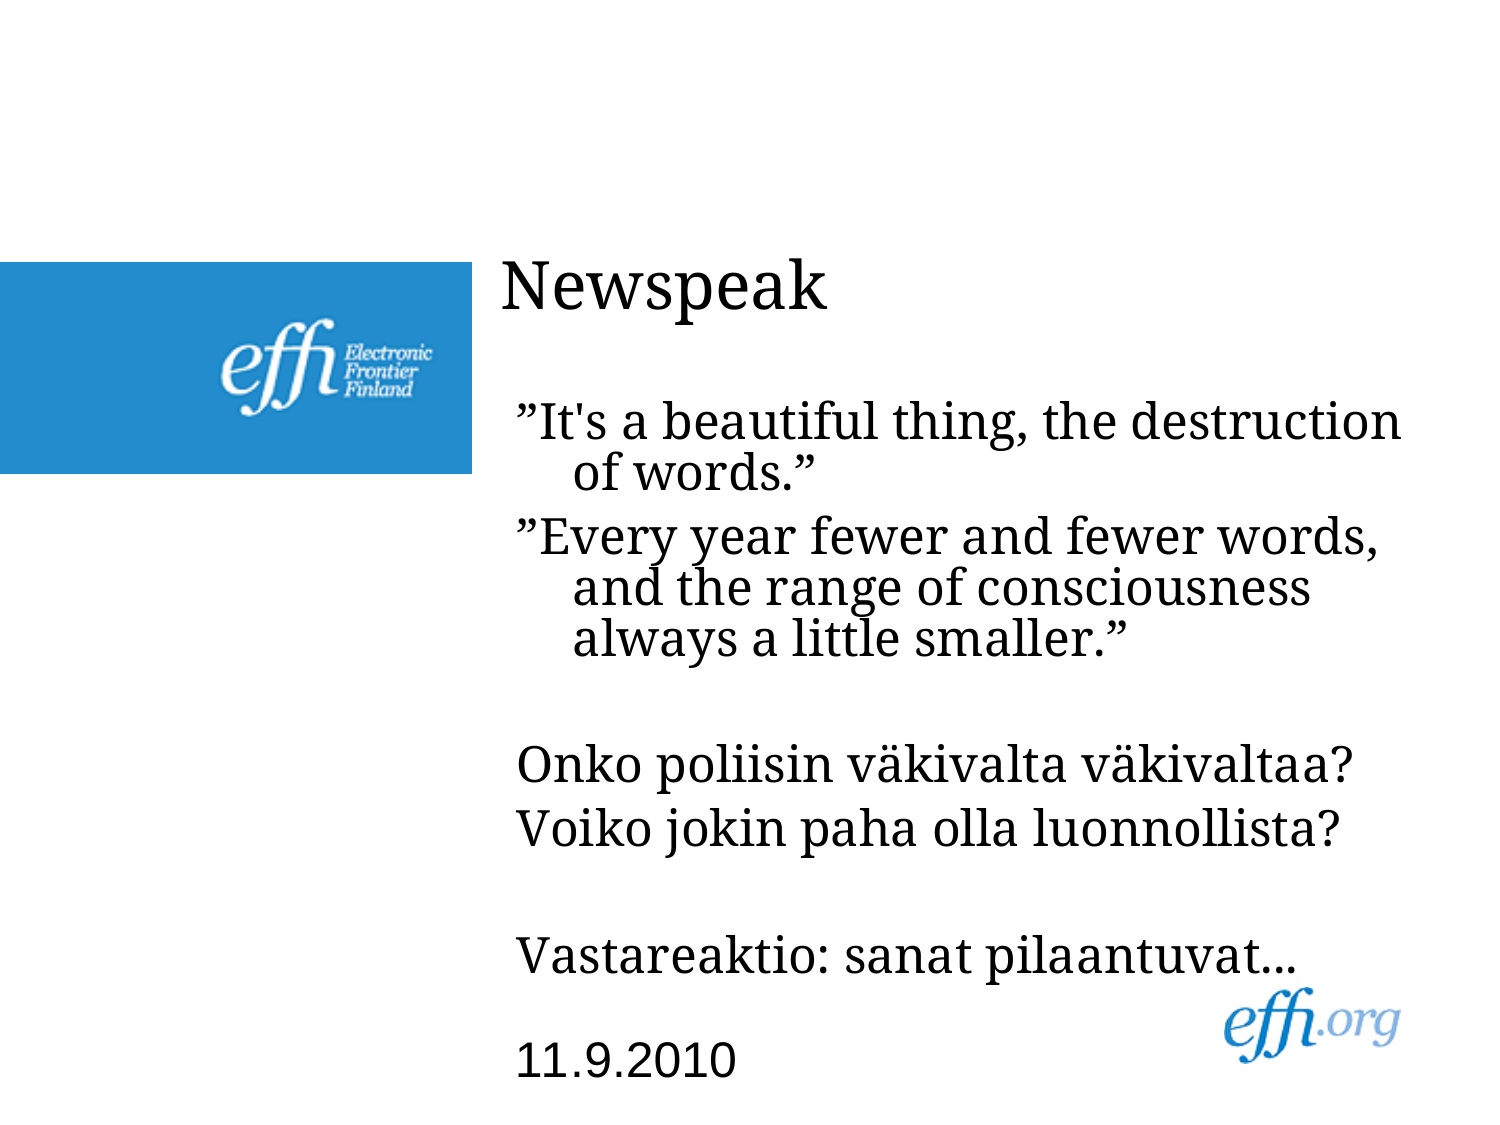

# Newspeak
”It's a beautiful thing, the destruction of words.”
”Every year fewer and fewer words, and the range of consciousness always a little smaller.”
Onko poliisin väkivalta väkivaltaa?
Voiko jokin paha olla luonnollista?
Vastareaktio: sanat pilaantuvat...